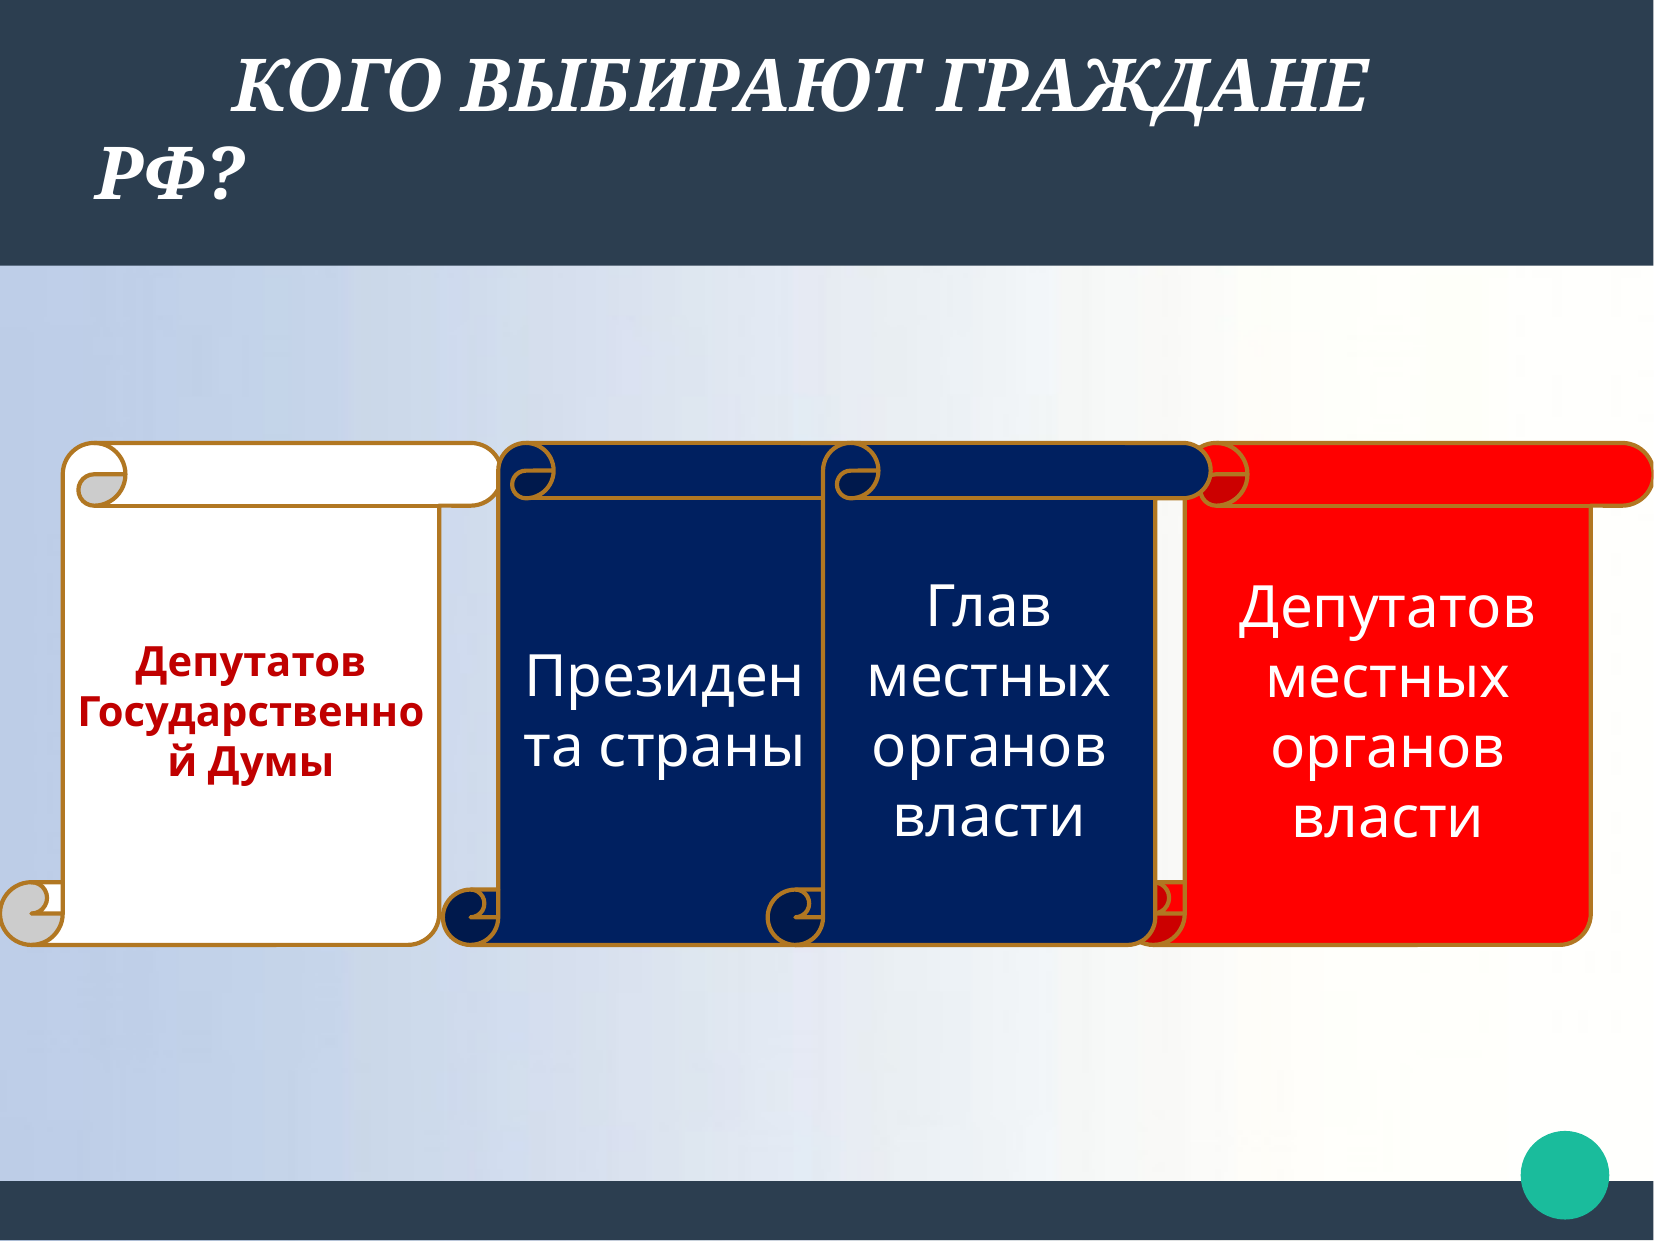

# Кого выбирают граждане РФ?
Депутатов Государственной Думы
Президента страны
Глав местных органов власти
Депутатов местных органов власти